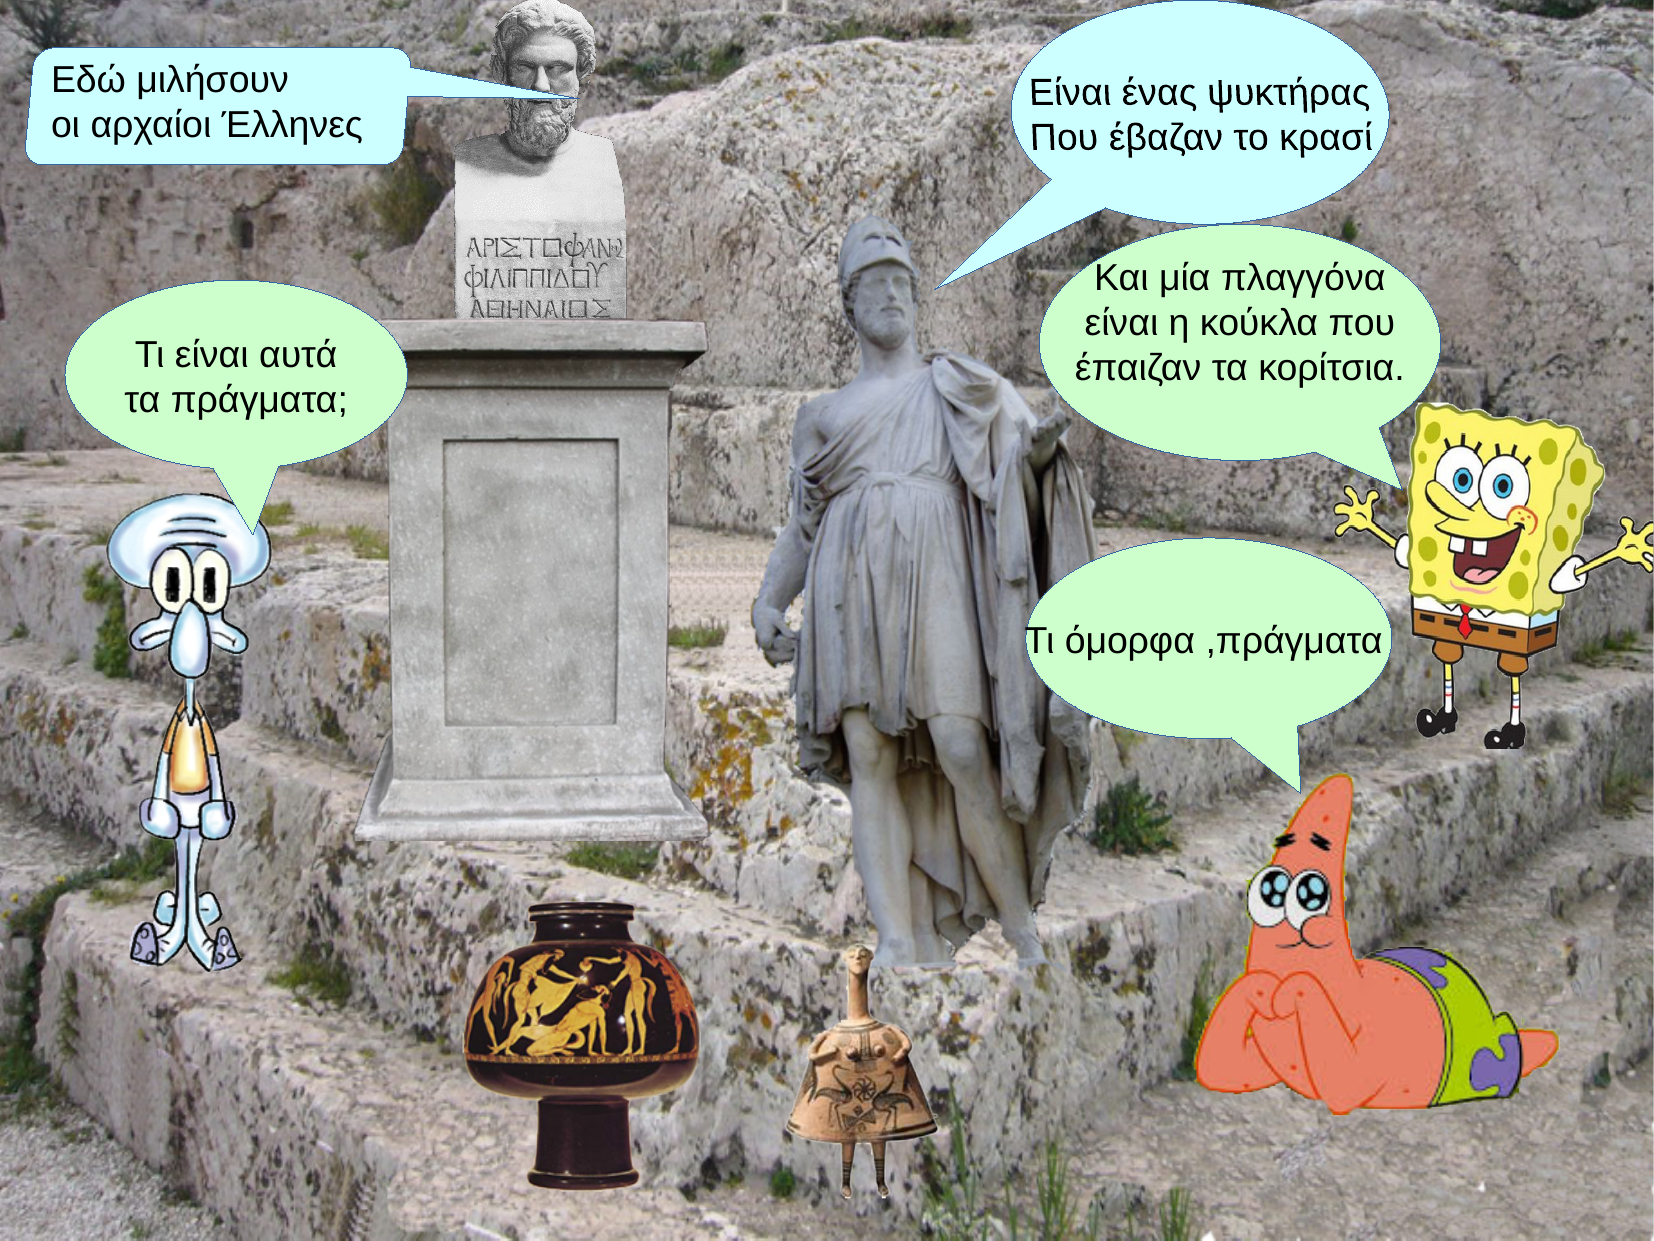

Είναι ένας ψυκτήρας
Που έβαζαν το κρασί
Εδώ μιλήσουν
οι αρχαίοι Έλληνες
Και μία πλαγγόνα
είναι η κούκλα που
έπαιζαν τα κορίτσια.
Τι είναι αυτά
τα πράγματα;
Τι όμορφα ,πράγματα